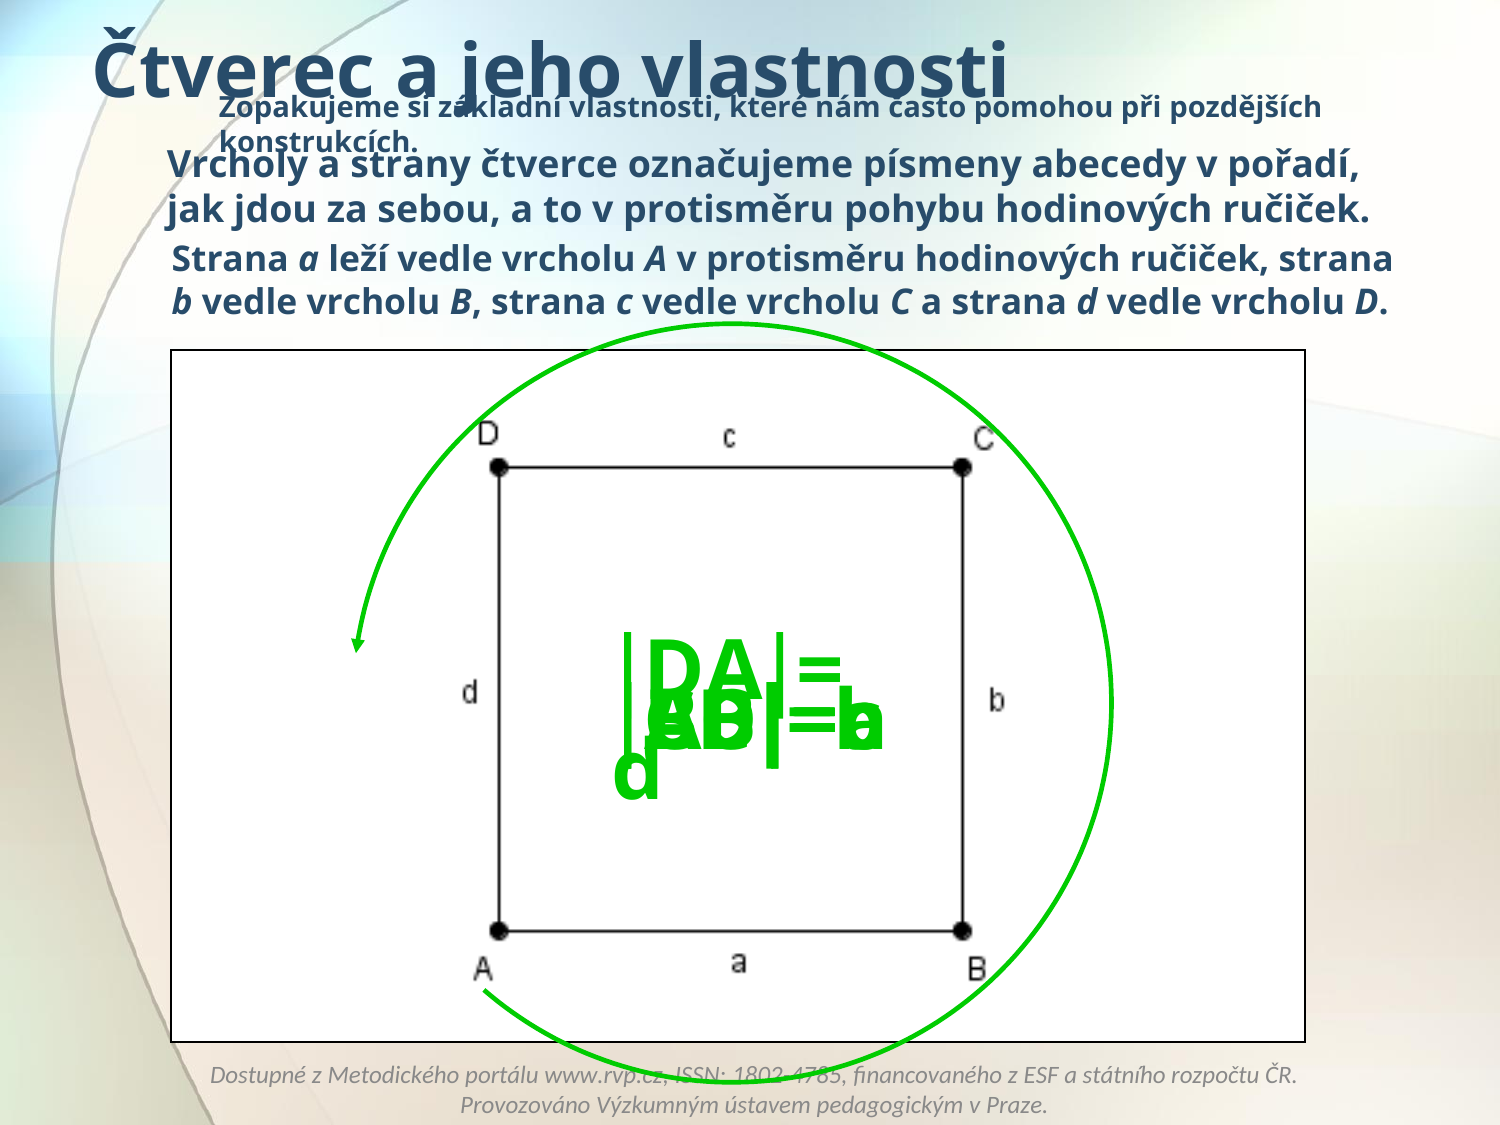

# Čtverec a jeho vlastnosti
Zopakujeme si základní vlastnosti, které nám často pomohou při pozdějších konstrukcích.
Vrcholy a strany čtverce označujeme písmeny abecedy v pořadí, jak jdou za sebou, a to v protisměru pohybu hodinových ručiček.
Strana a leží vedle vrcholu A v protisměru hodinových ručiček, strana b vedle vrcholu B, strana c vedle vrcholu C a strana d vedle vrcholu D.
BC=b
CD=c
DA=d
AB=a